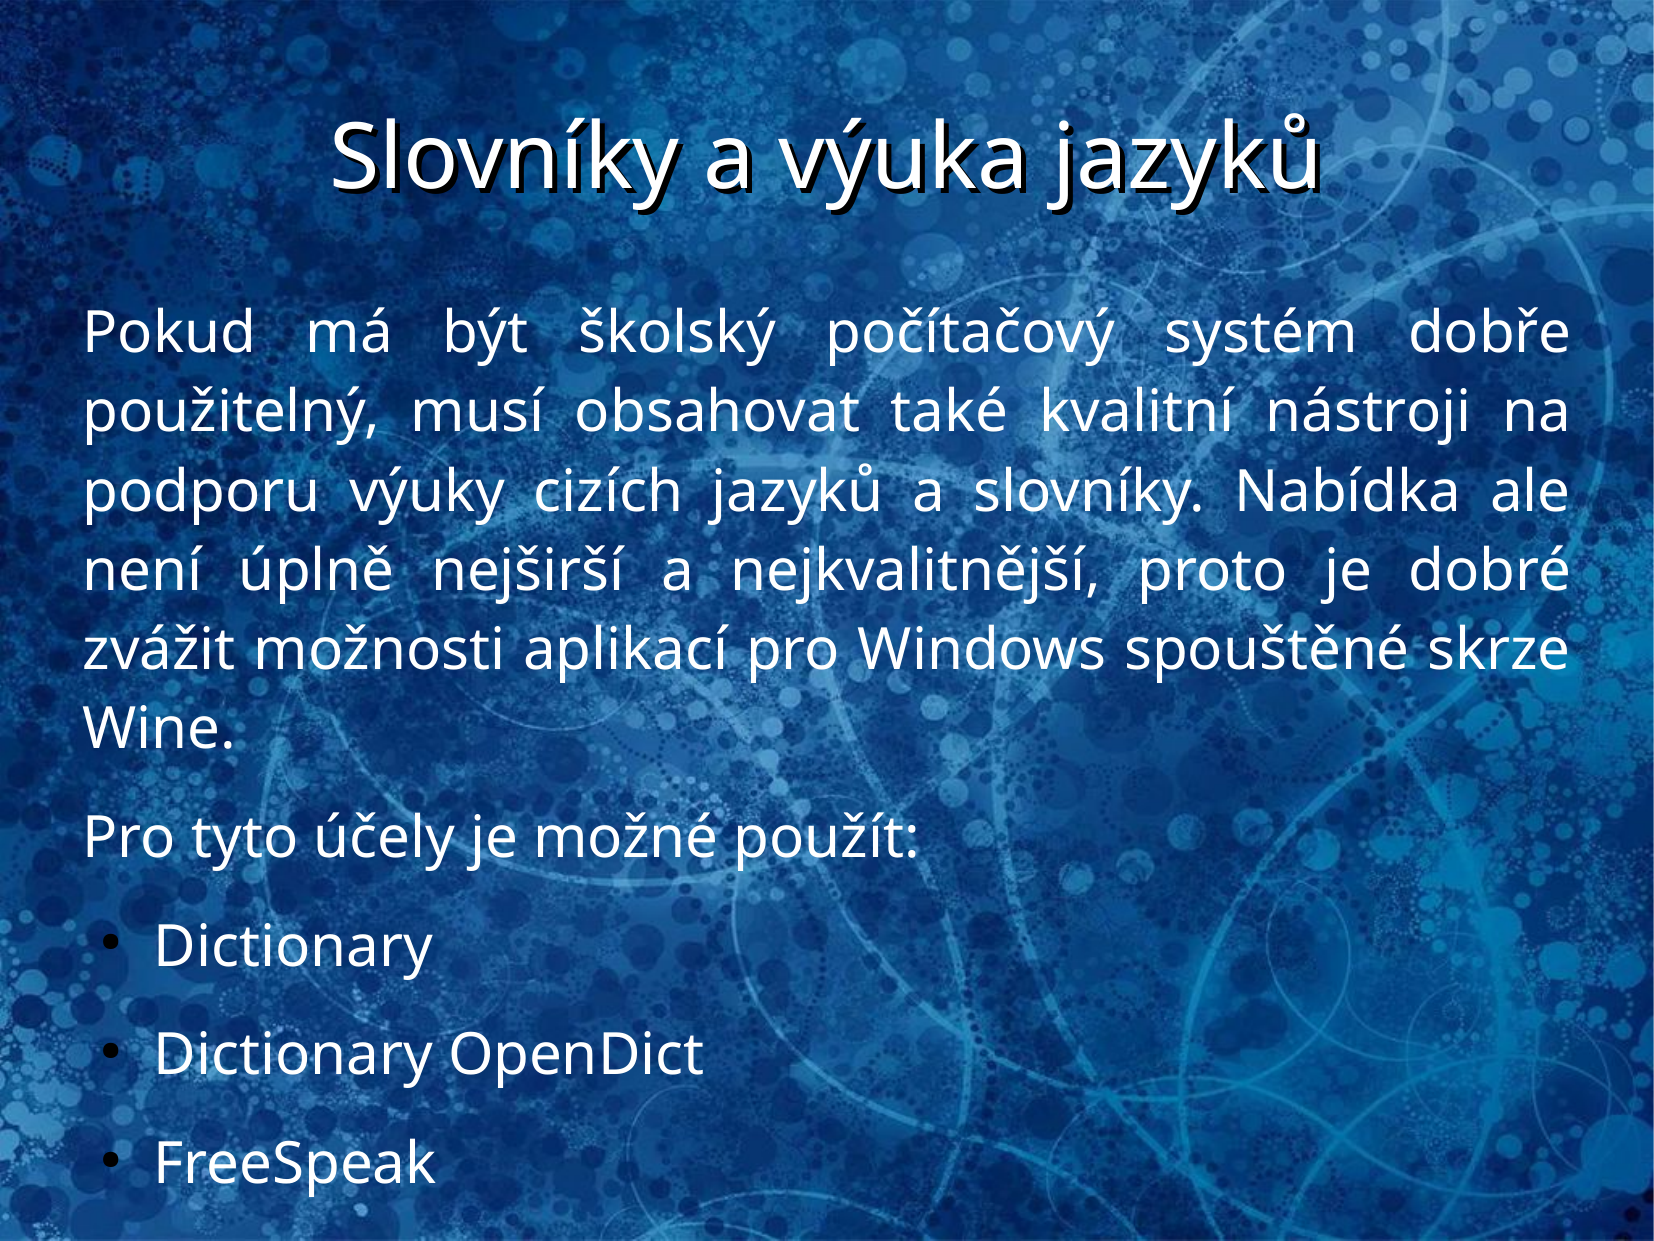

# Slovníky a výuka jazyků
Pokud má být školský počítačový systém dobře použitelný, musí obsahovat také kvalitní nástroji na podporu výuky cizích jazyků a slovníky. Nabídka ale není úplně nejširší a nejkvalitnější, proto je dobré zvážit možnosti aplikací pro Windows spouštěné skrze Wine.
Pro tyto účely je možné použít:
Dictionary
Dictionary OpenDict
FreeSpeak
KWordQuiz